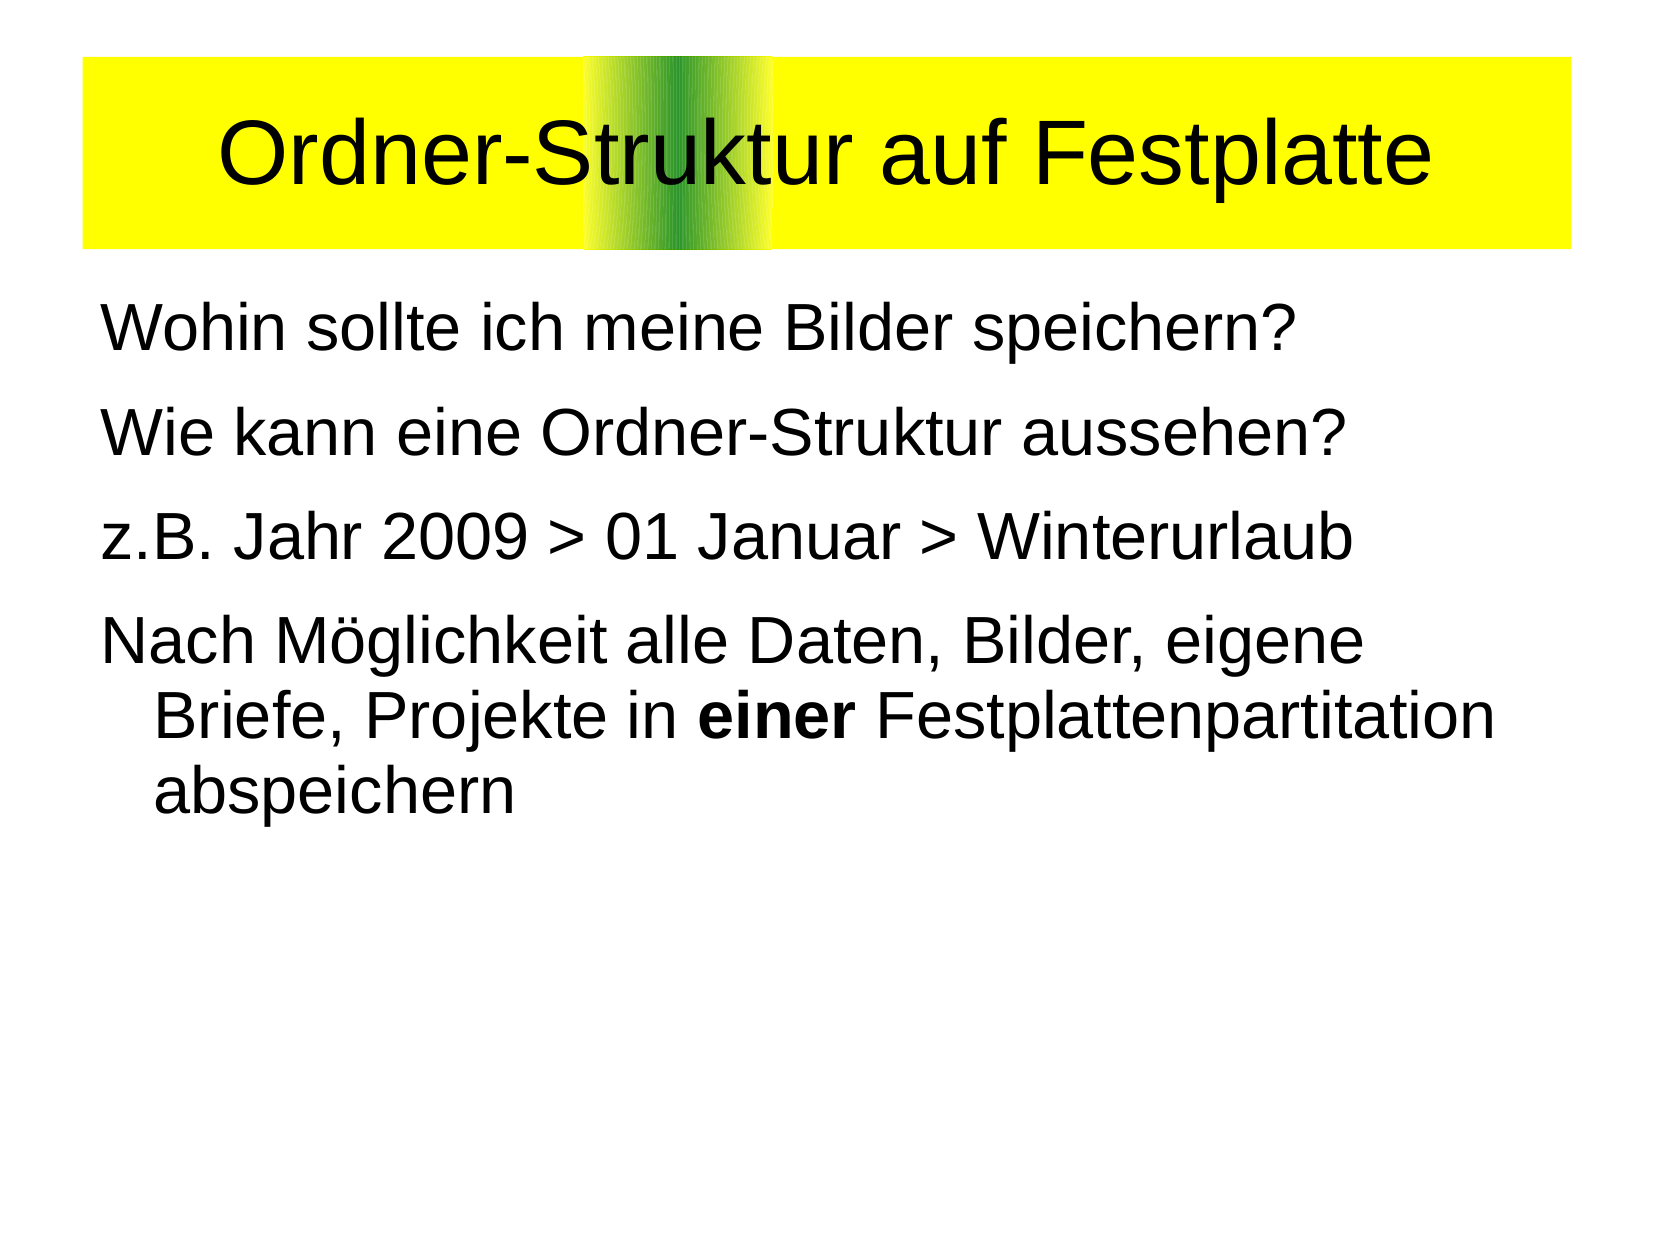

# Ordner-Struktur auf Festplatte
Wohin sollte ich meine Bilder speichern?
Wie kann eine Ordner-Struktur aussehen?
z.B. Jahr 2009 > 01 Januar > Winterurlaub
Nach Möglichkeit alle Daten, Bilder, eigene Briefe, Projekte in einer Festplattenpartitation abspeichern